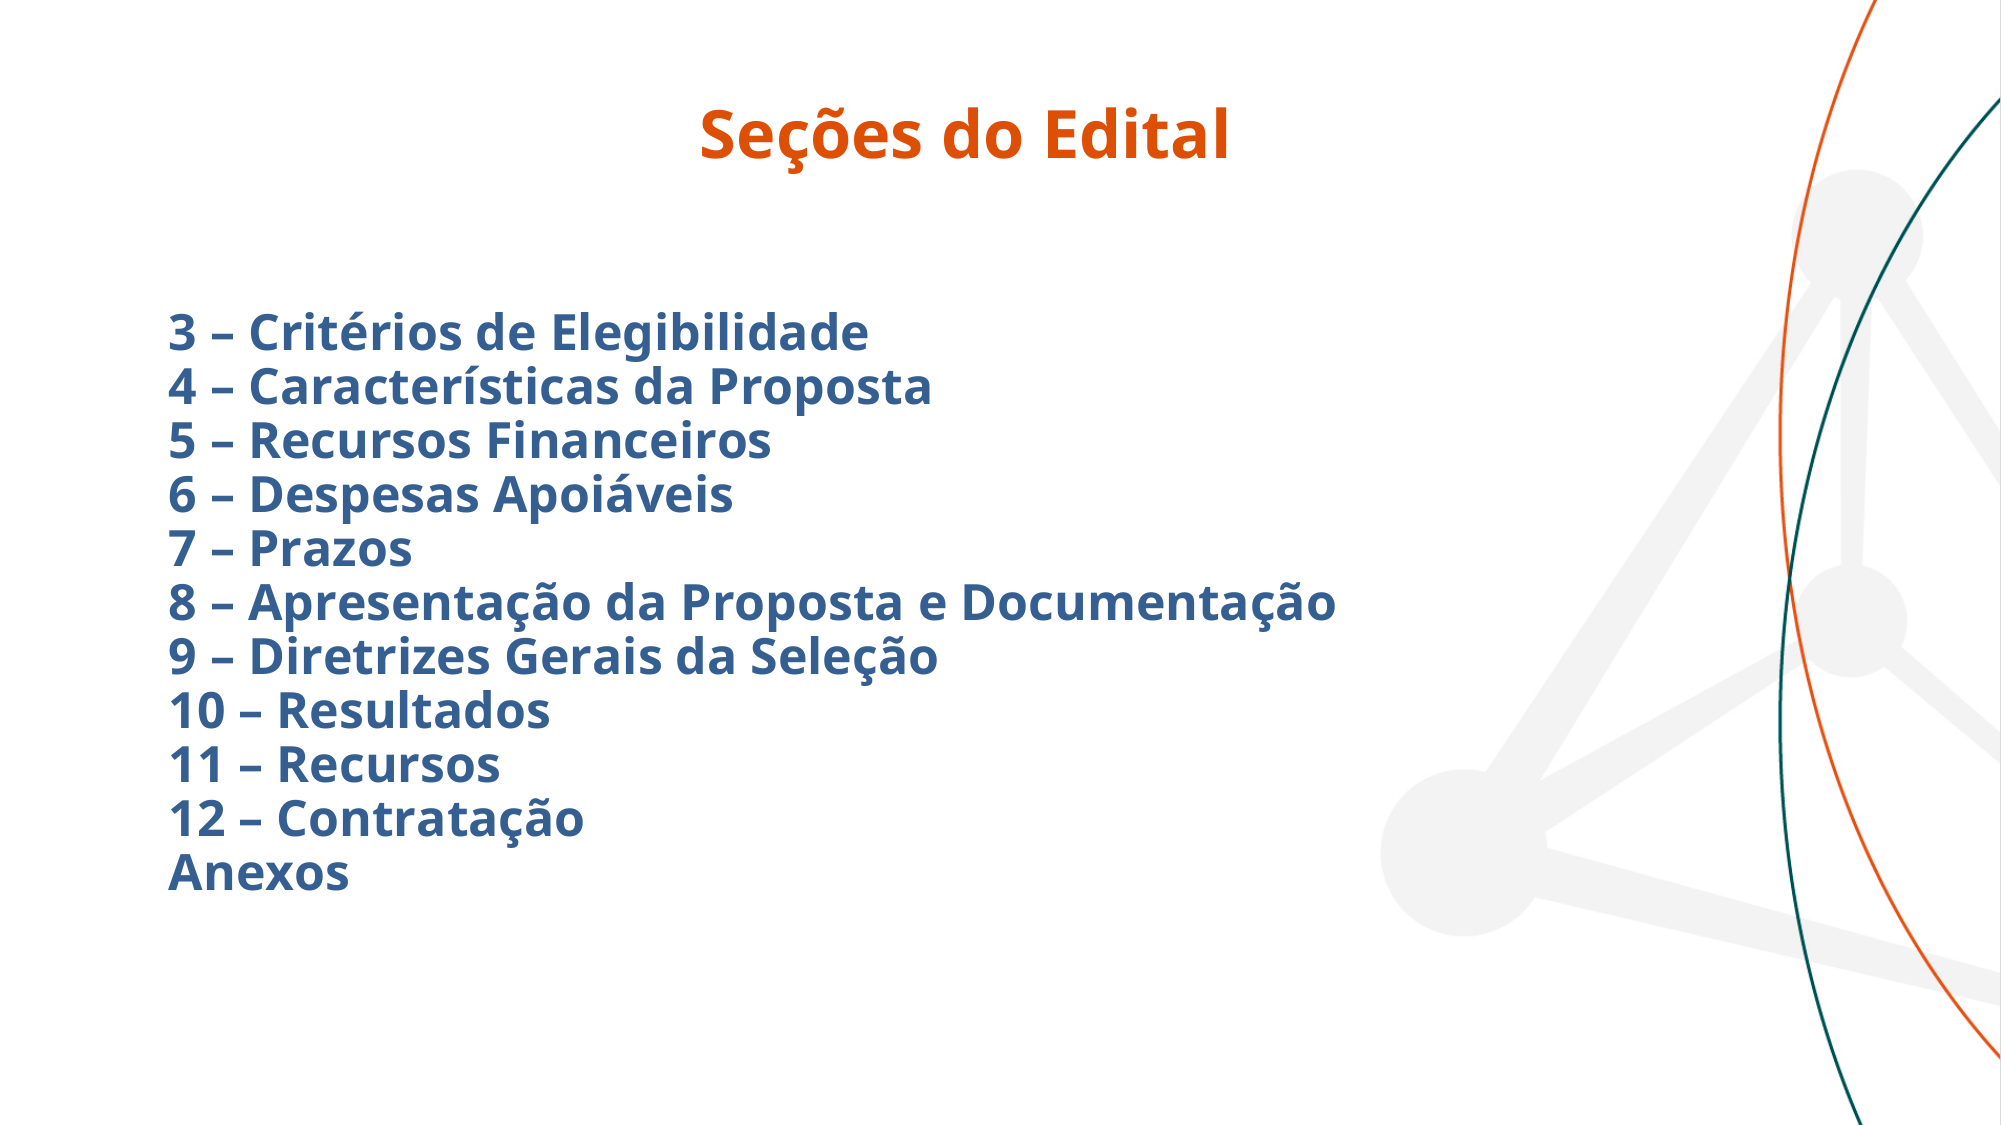

Seções do Edital
3 – Critérios de Elegibilidade
4 – Características da Proposta
5 – Recursos Financeiros
6 – Despesas Apoiáveis
7 – Prazos
8 – Apresentação da Proposta e Documentação
9 – Diretrizes Gerais da Seleção
10 – Resultados
11 – Recursos
12 – Contratação
Anexos